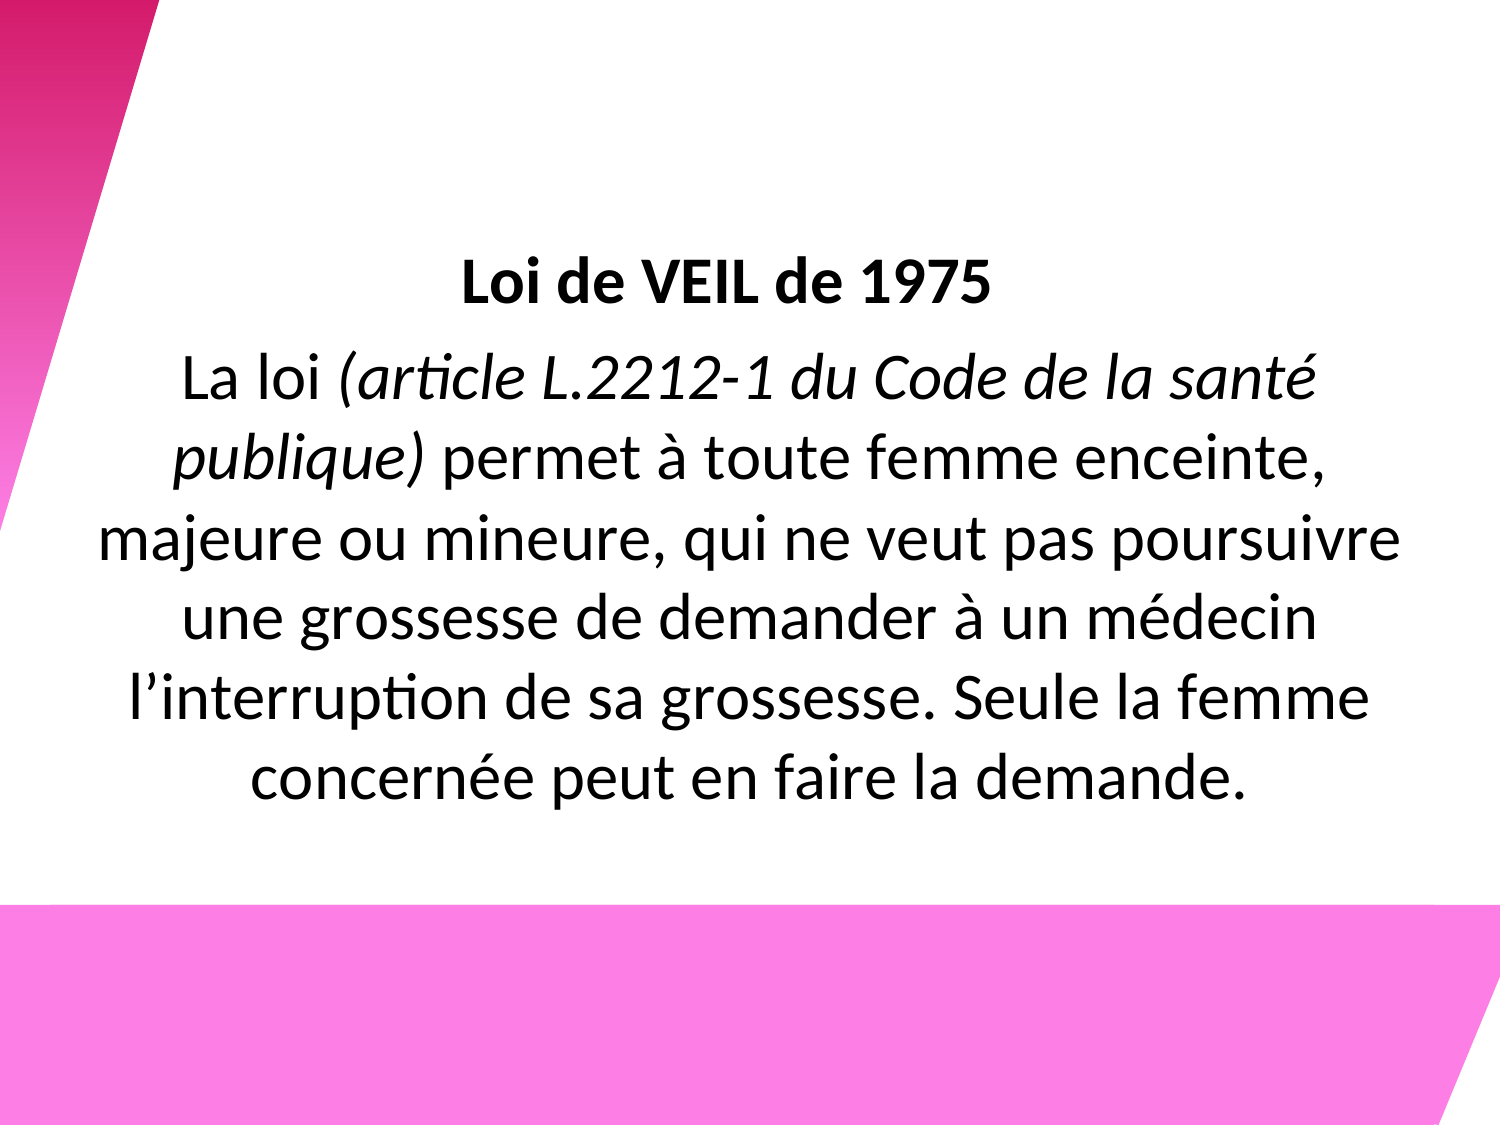

# Loi de VEIL de 1975
La loi (article L.2212-1 du Code de la santé publique) permet à toute femme enceinte, majeure ou mineure, qui ne veut pas poursuivre une grossesse de demander à un médecin l’interruption de sa grossesse. Seule la femme concernée peut en faire la demande.